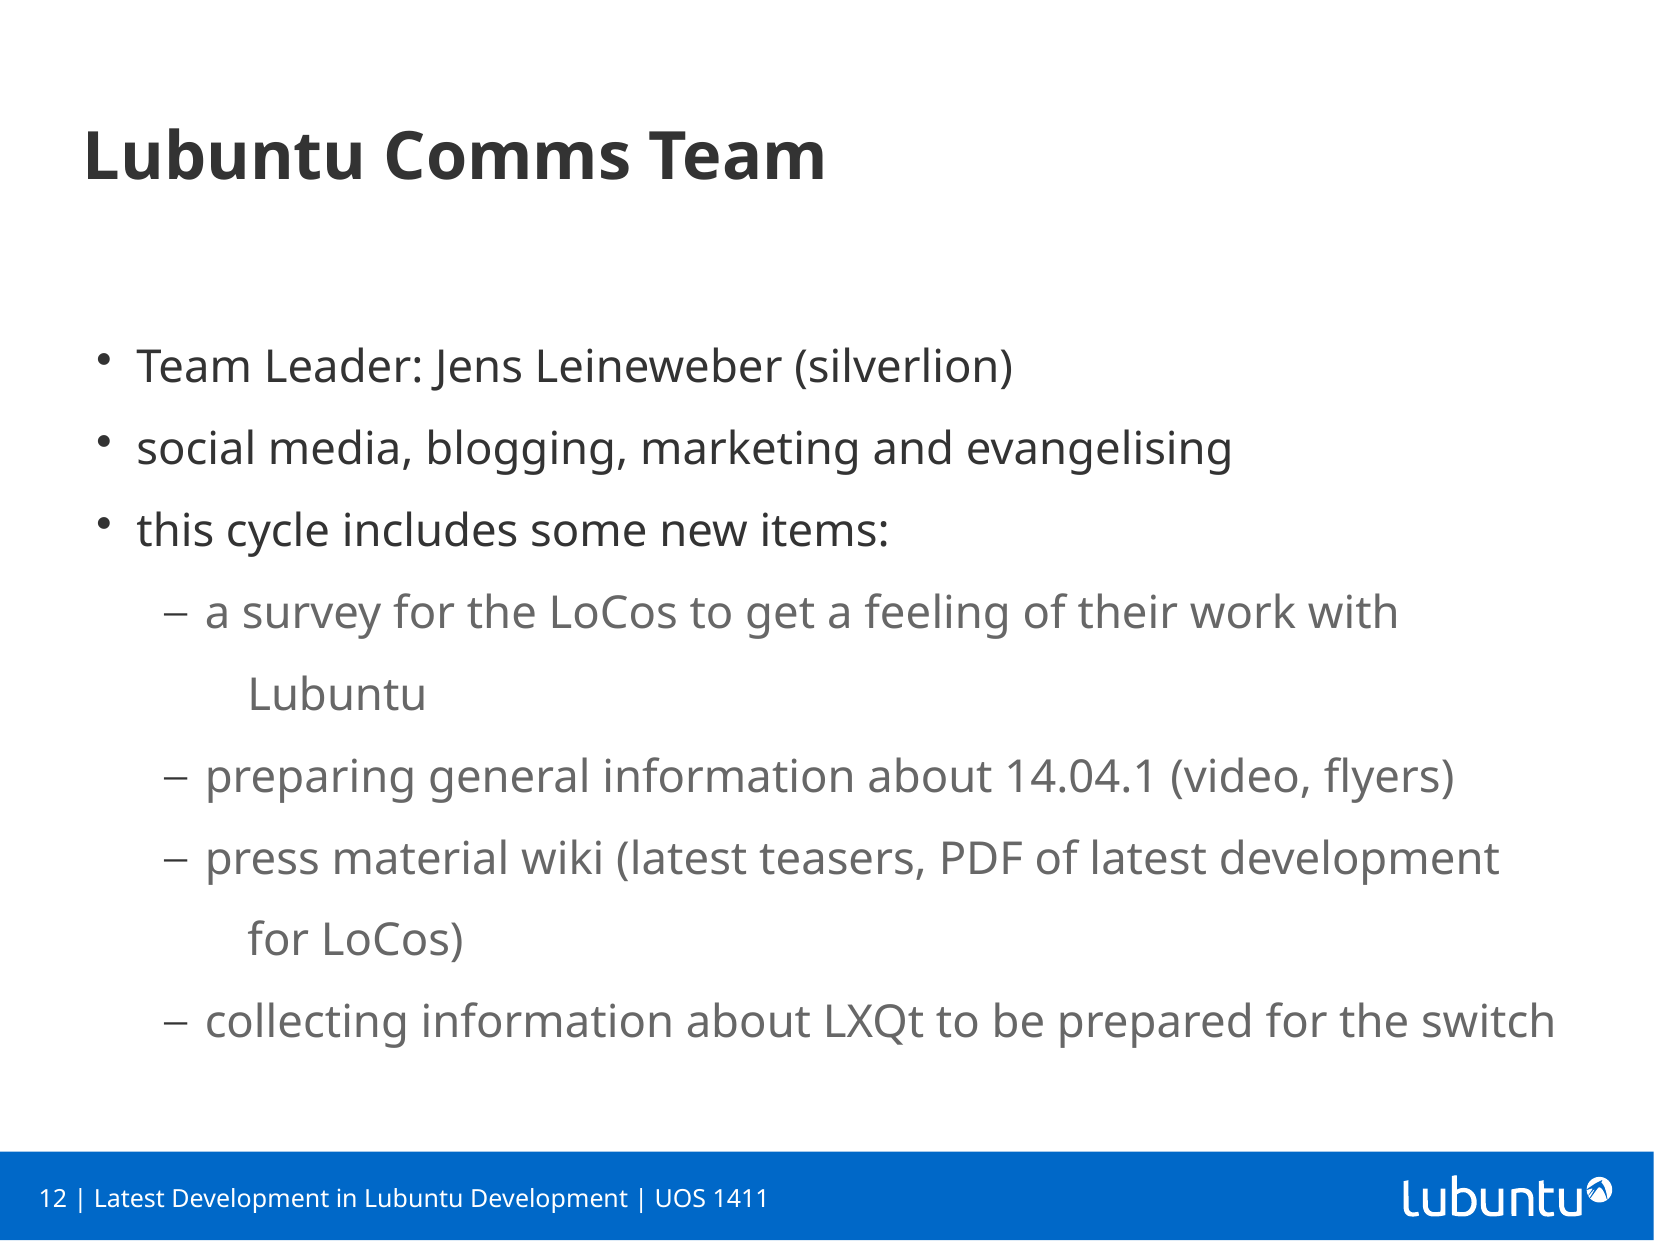

# Lubuntu Comms Team
Team Leader: Jens Leineweber (silverlion)
social media, blogging, marketing and evangelising
this cycle includes some new items:
a survey for the LoCos to get a feeling of their work with Lubuntu
preparing general information about 14.04.1 (video, flyers)
press material wiki (latest teasers, PDF of latest development for LoCos)
collecting information about LXQt to be prepared for the switch